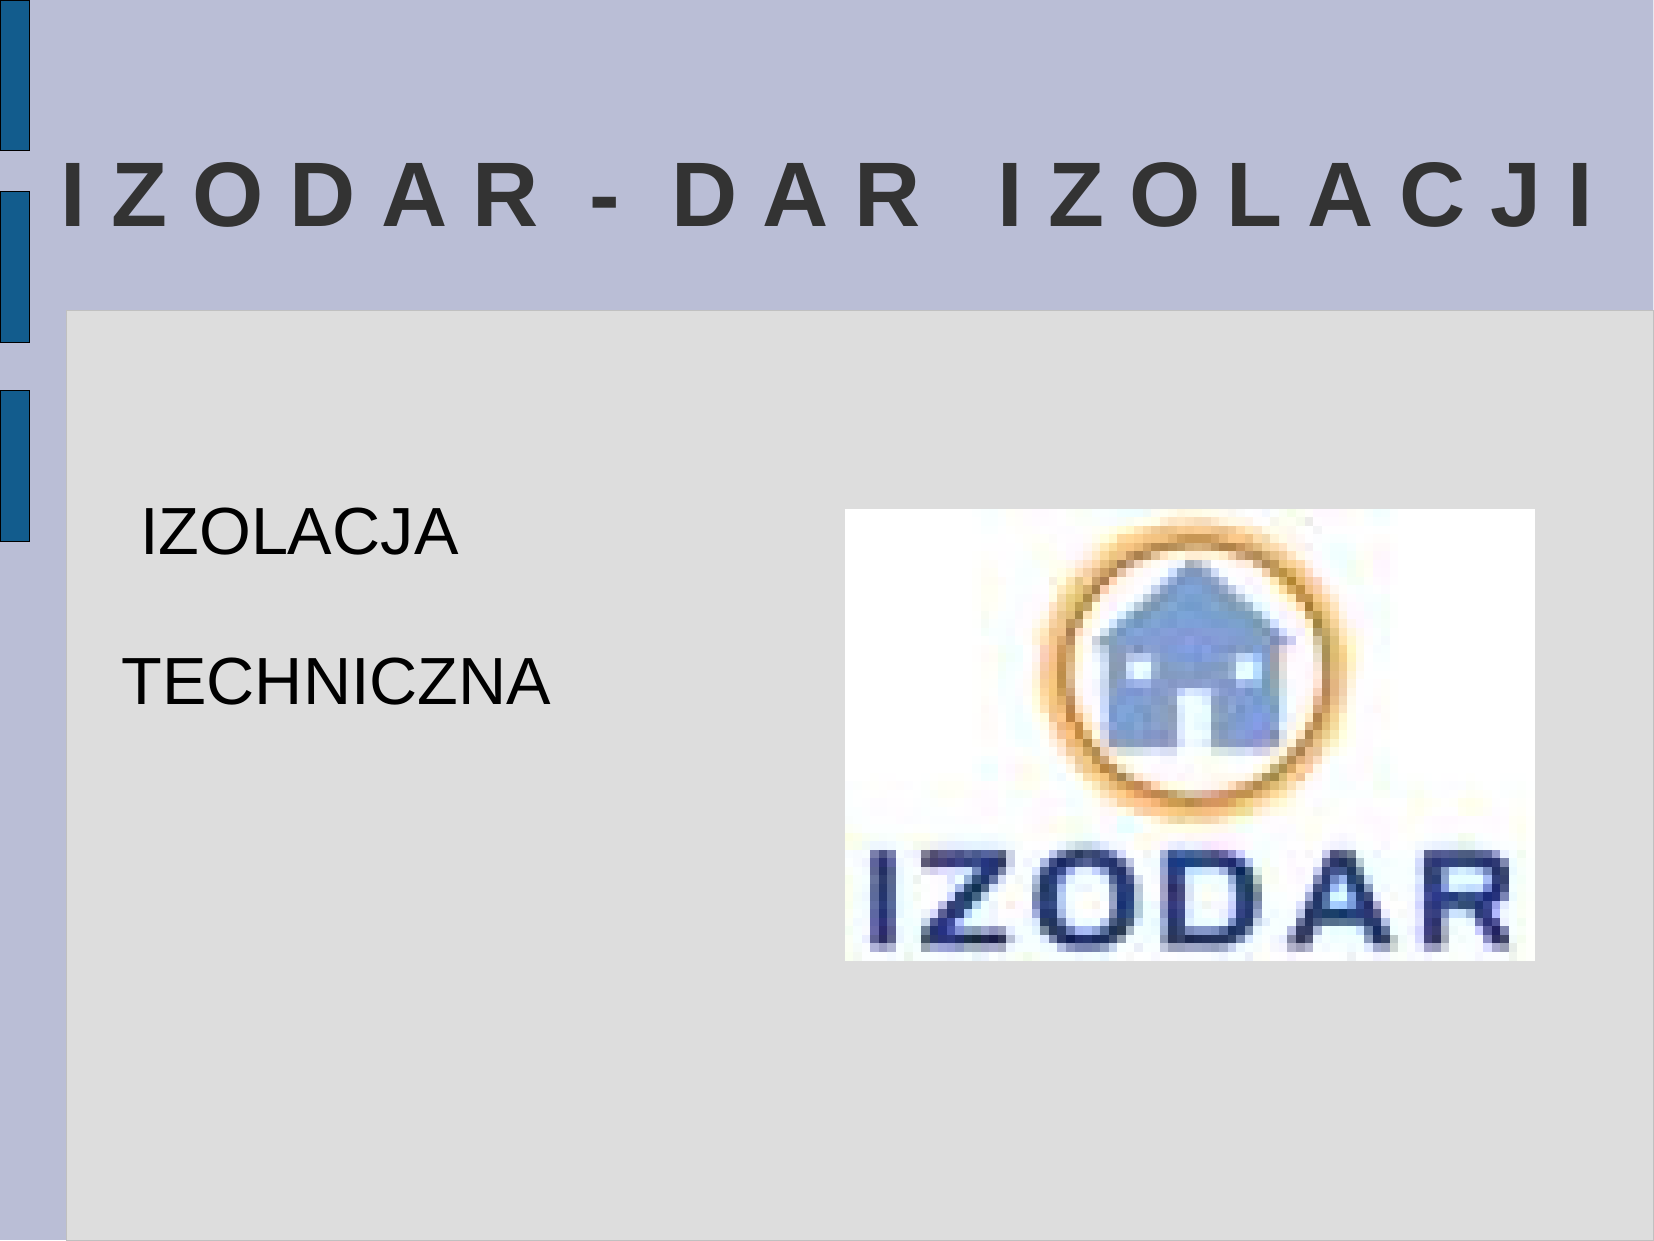

# I Z O D A R - D A R I Z O L A C J I
 IZOLACJA
TECHNICZNA